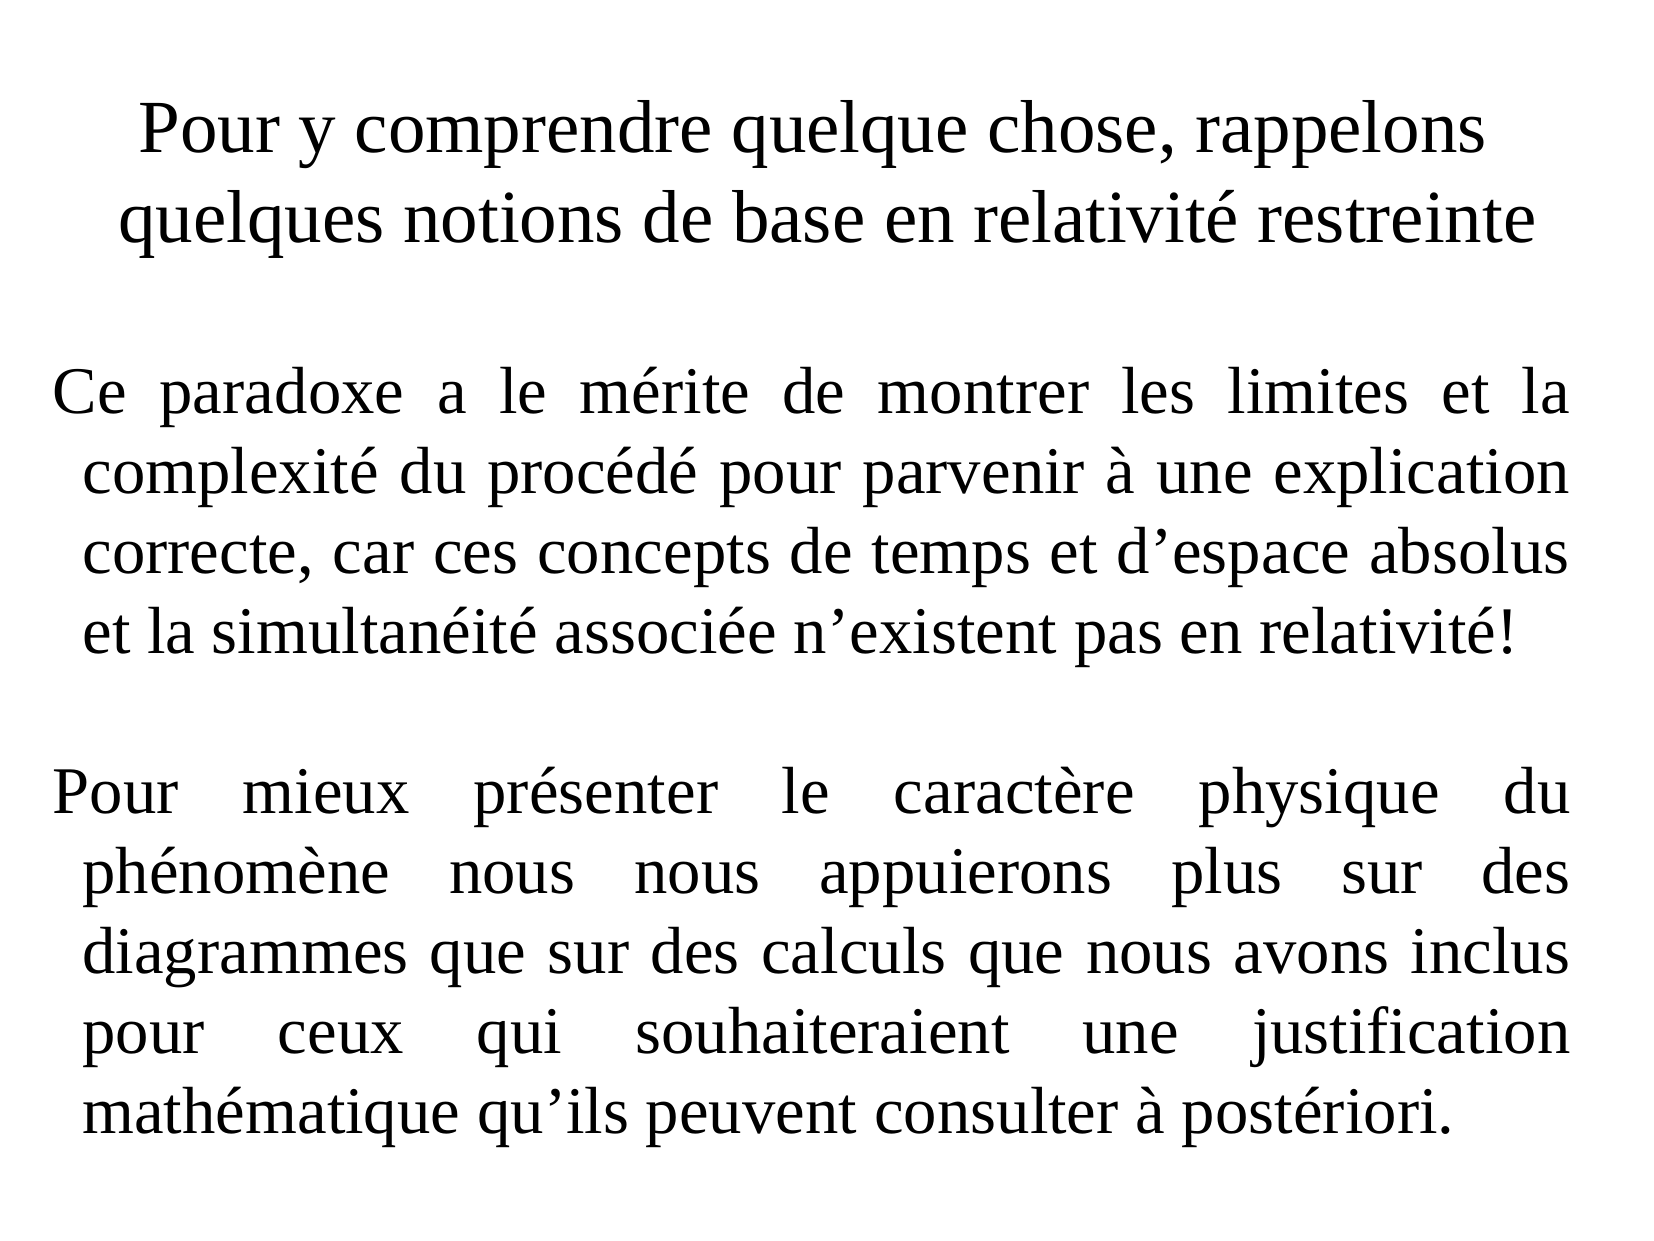

.
Pour y comprendre quelque chose, rappelons quelques notions de base en relativité restreinte
Ce paradoxe a le mérite de montrer les limites et la complexité du procédé pour parvenir à une explication correcte, car ces concepts de temps et d’espace absolus et la simultanéité associée n’existent pas en relativité!
Pour mieux présenter le caractère physique du phénomène nous nous appuierons plus sur des diagrammes que sur des calculs que nous avons inclus pour ceux qui souhaiteraient une justification mathématique qu’ils peuvent consulter à postériori.